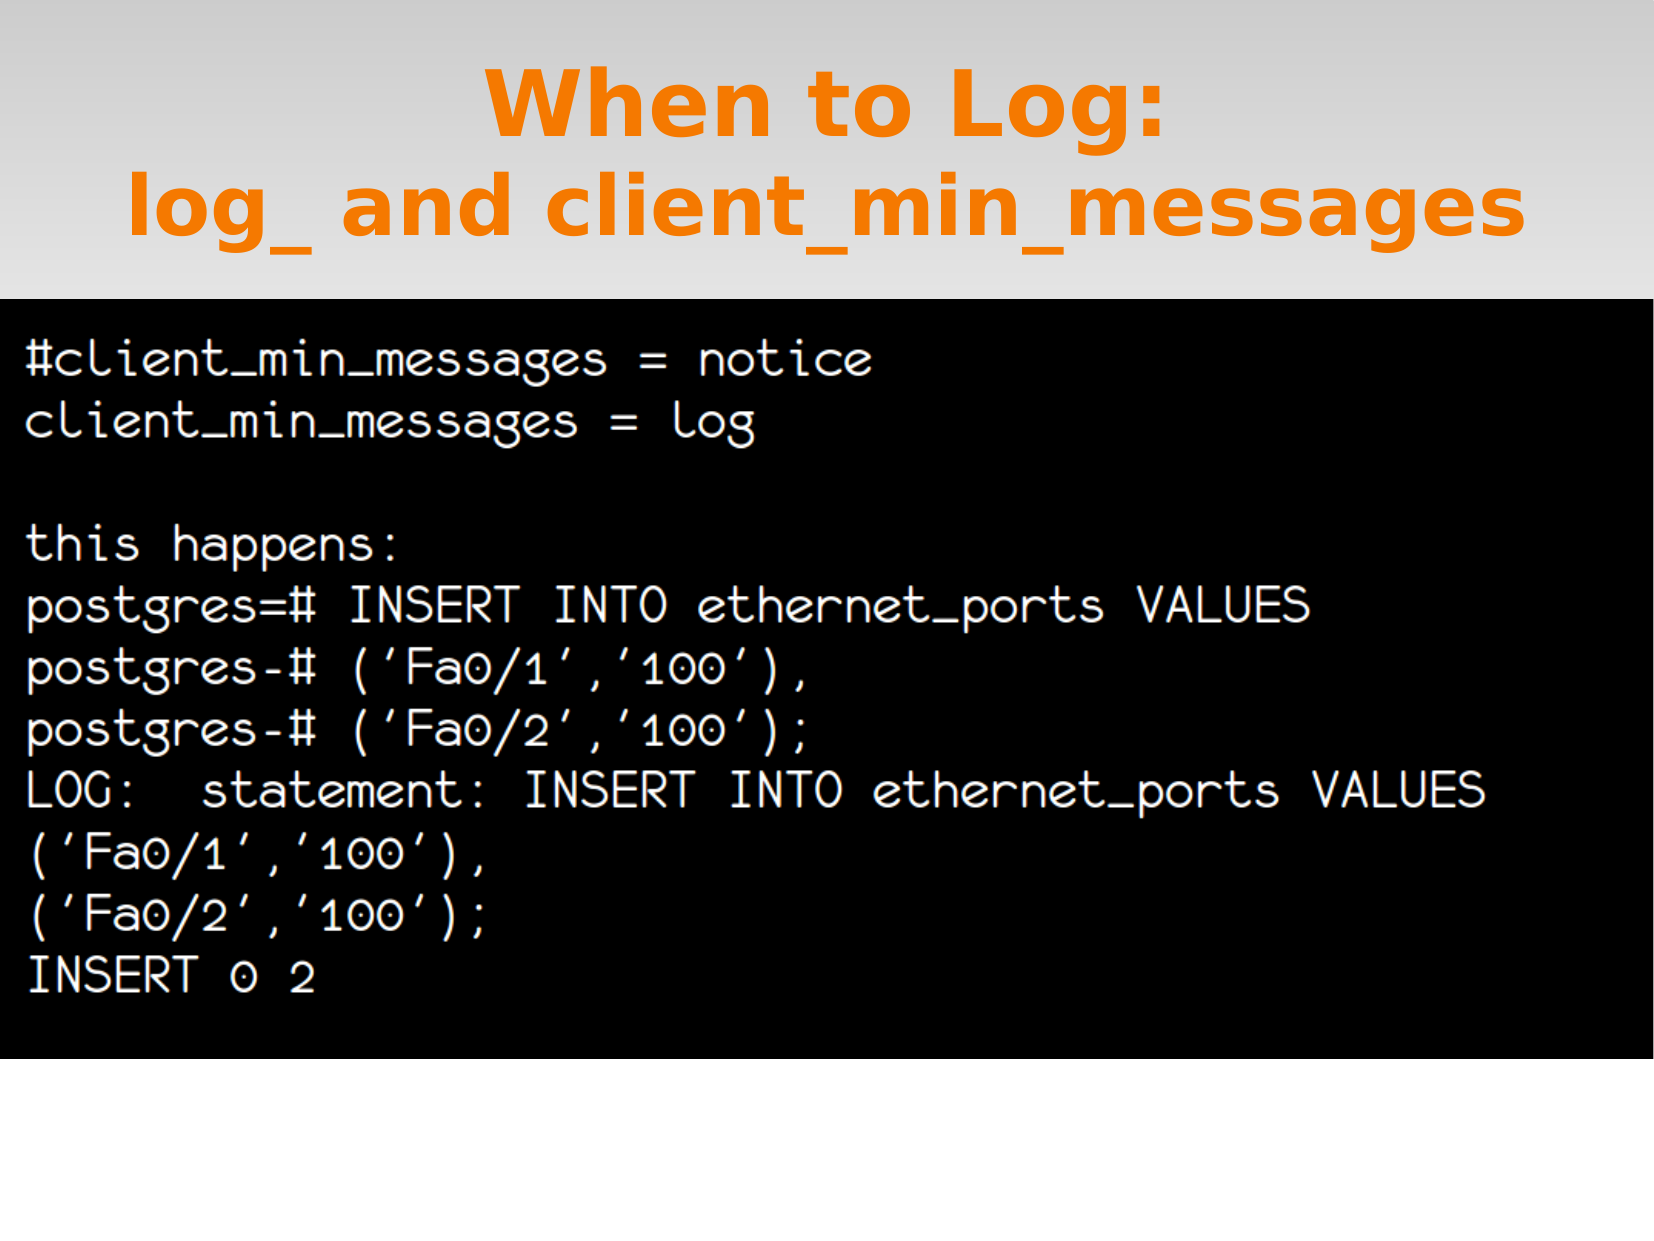

# When to Log: log_ and client_min_messages